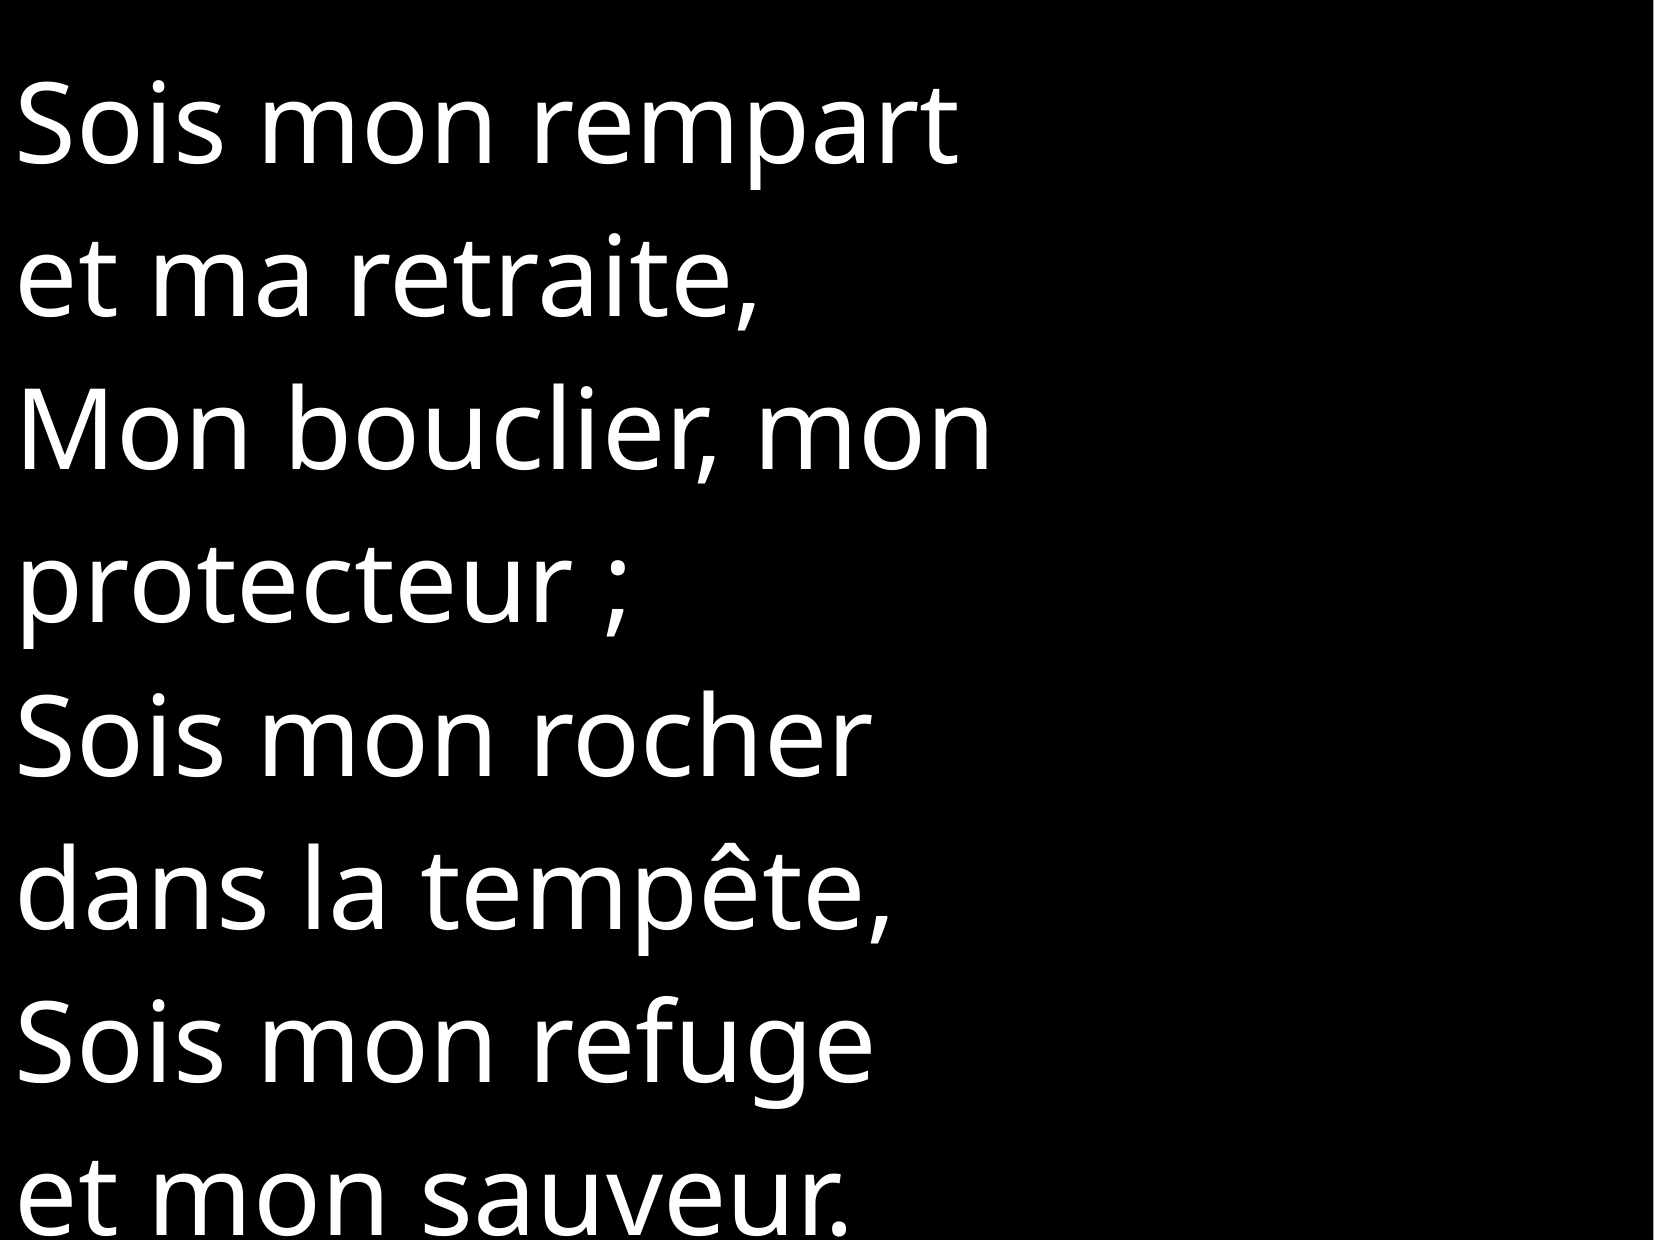

Sois mon rempart
et ma retraite,
Mon bouclier, mon protecteur ;
Sois mon rocher
dans la tempête,
Sois mon refuge
et mon sauveur.